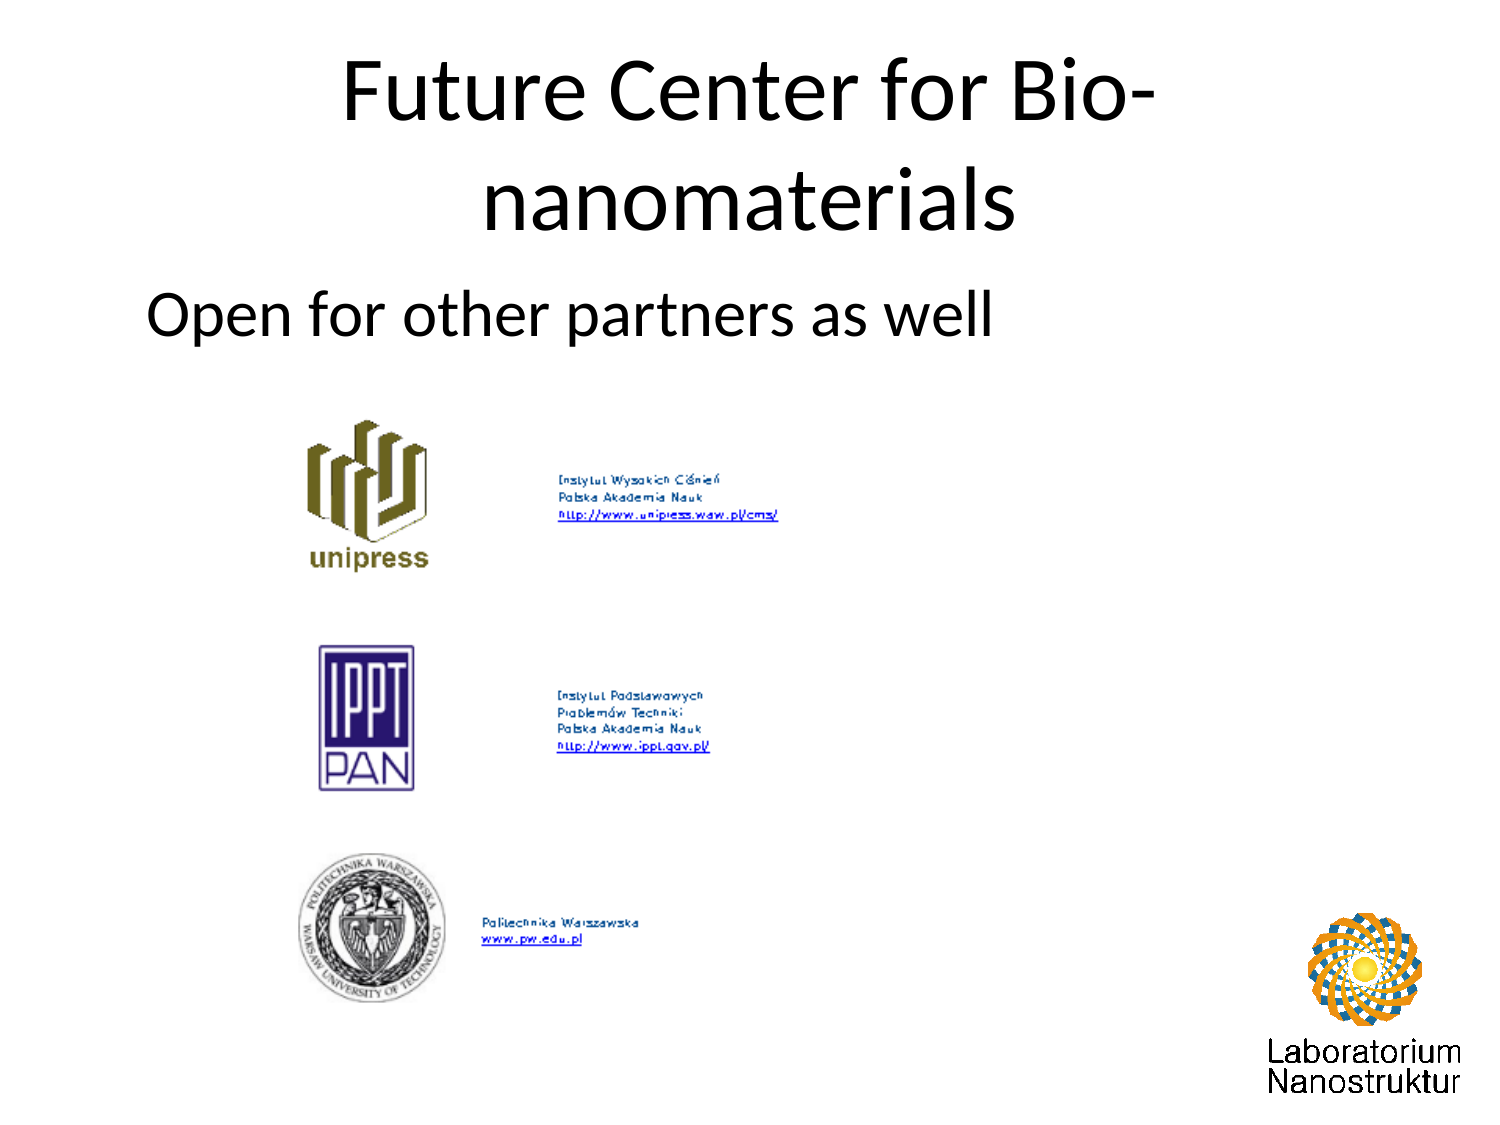

# Future Center for Bio-nanomaterials
Open for other partners as well